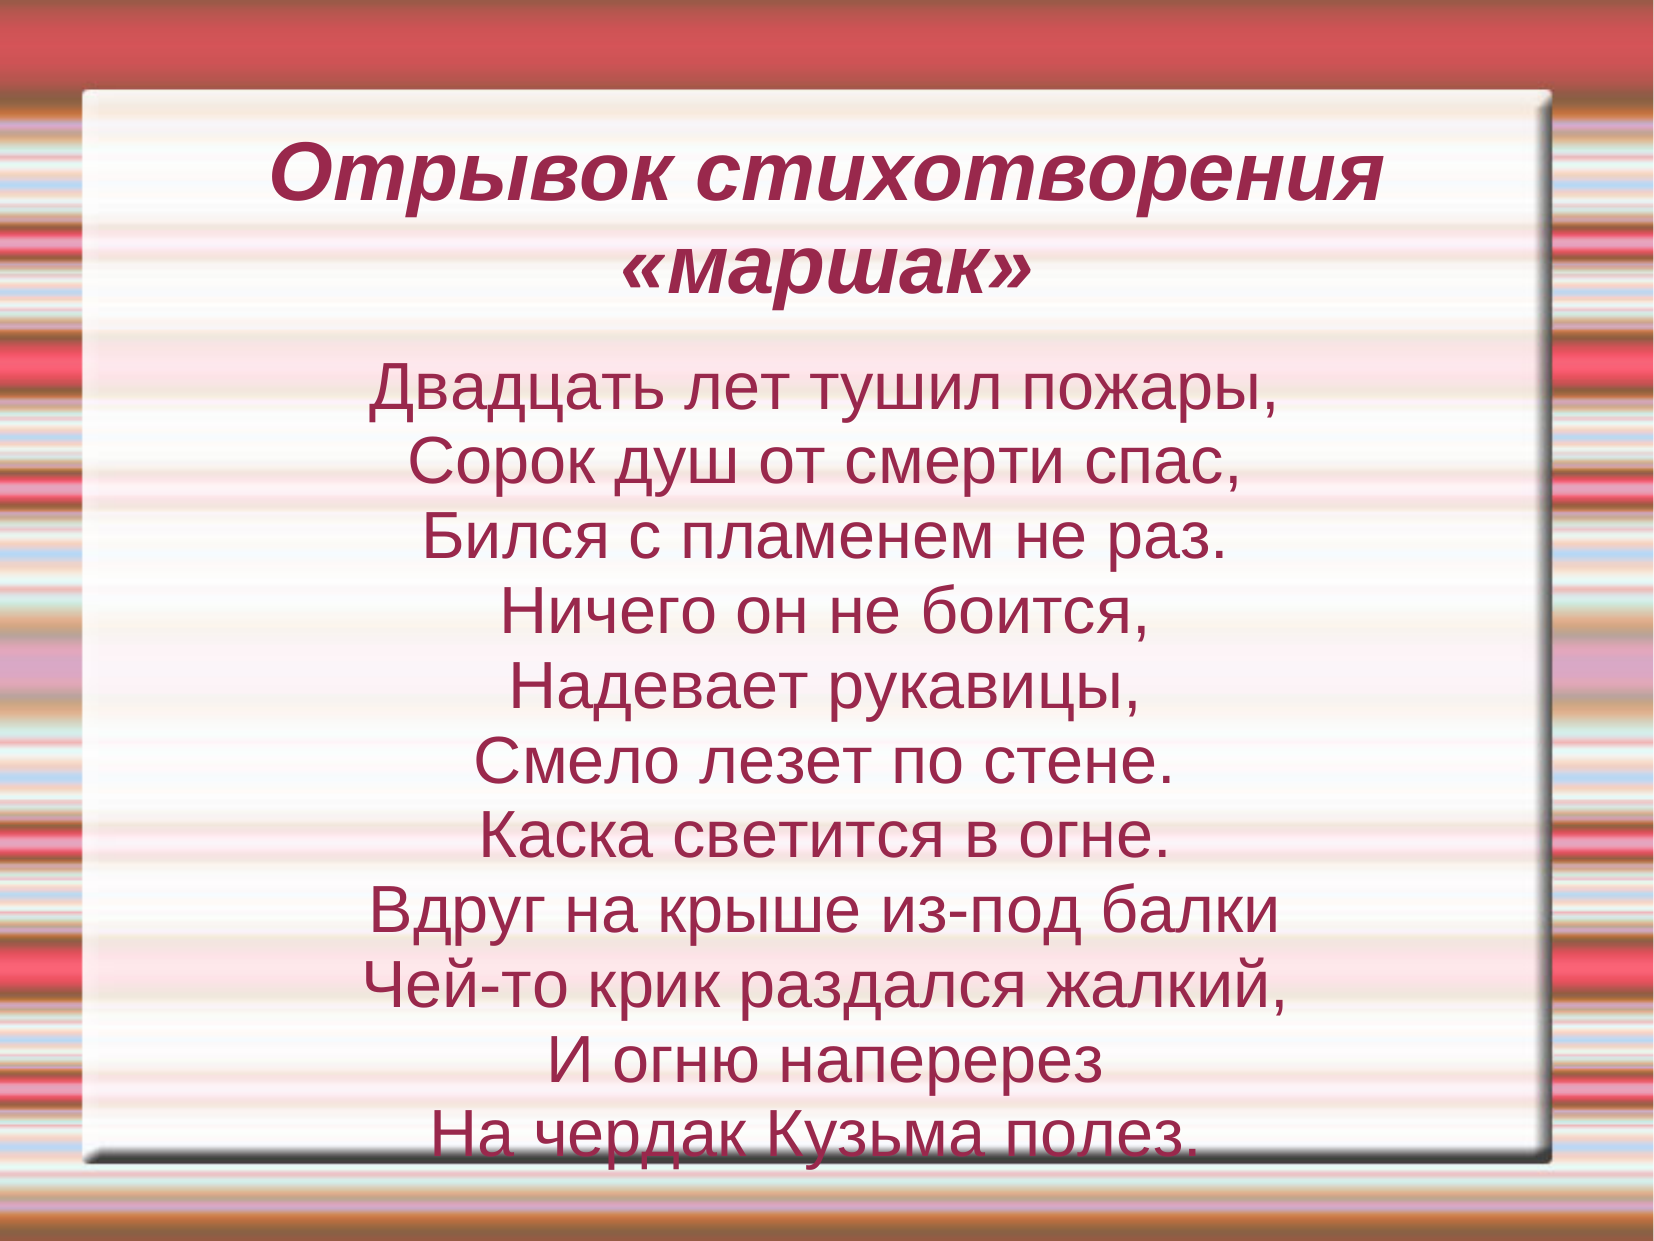

# Отрывок стихотворения «маршак»
Двадцать лет тушил пожары,
Сорок душ от смерти спас,
Бился с пламенем не раз.
Ничего он не боится,
Надевает рукавицы,
Смело лезет по стене.
Каска светится в огне.
Вдруг на крыше из-под балки
Чей-то крик раздался жалкий,
И огню наперерез
На чердак Кузьма полез.